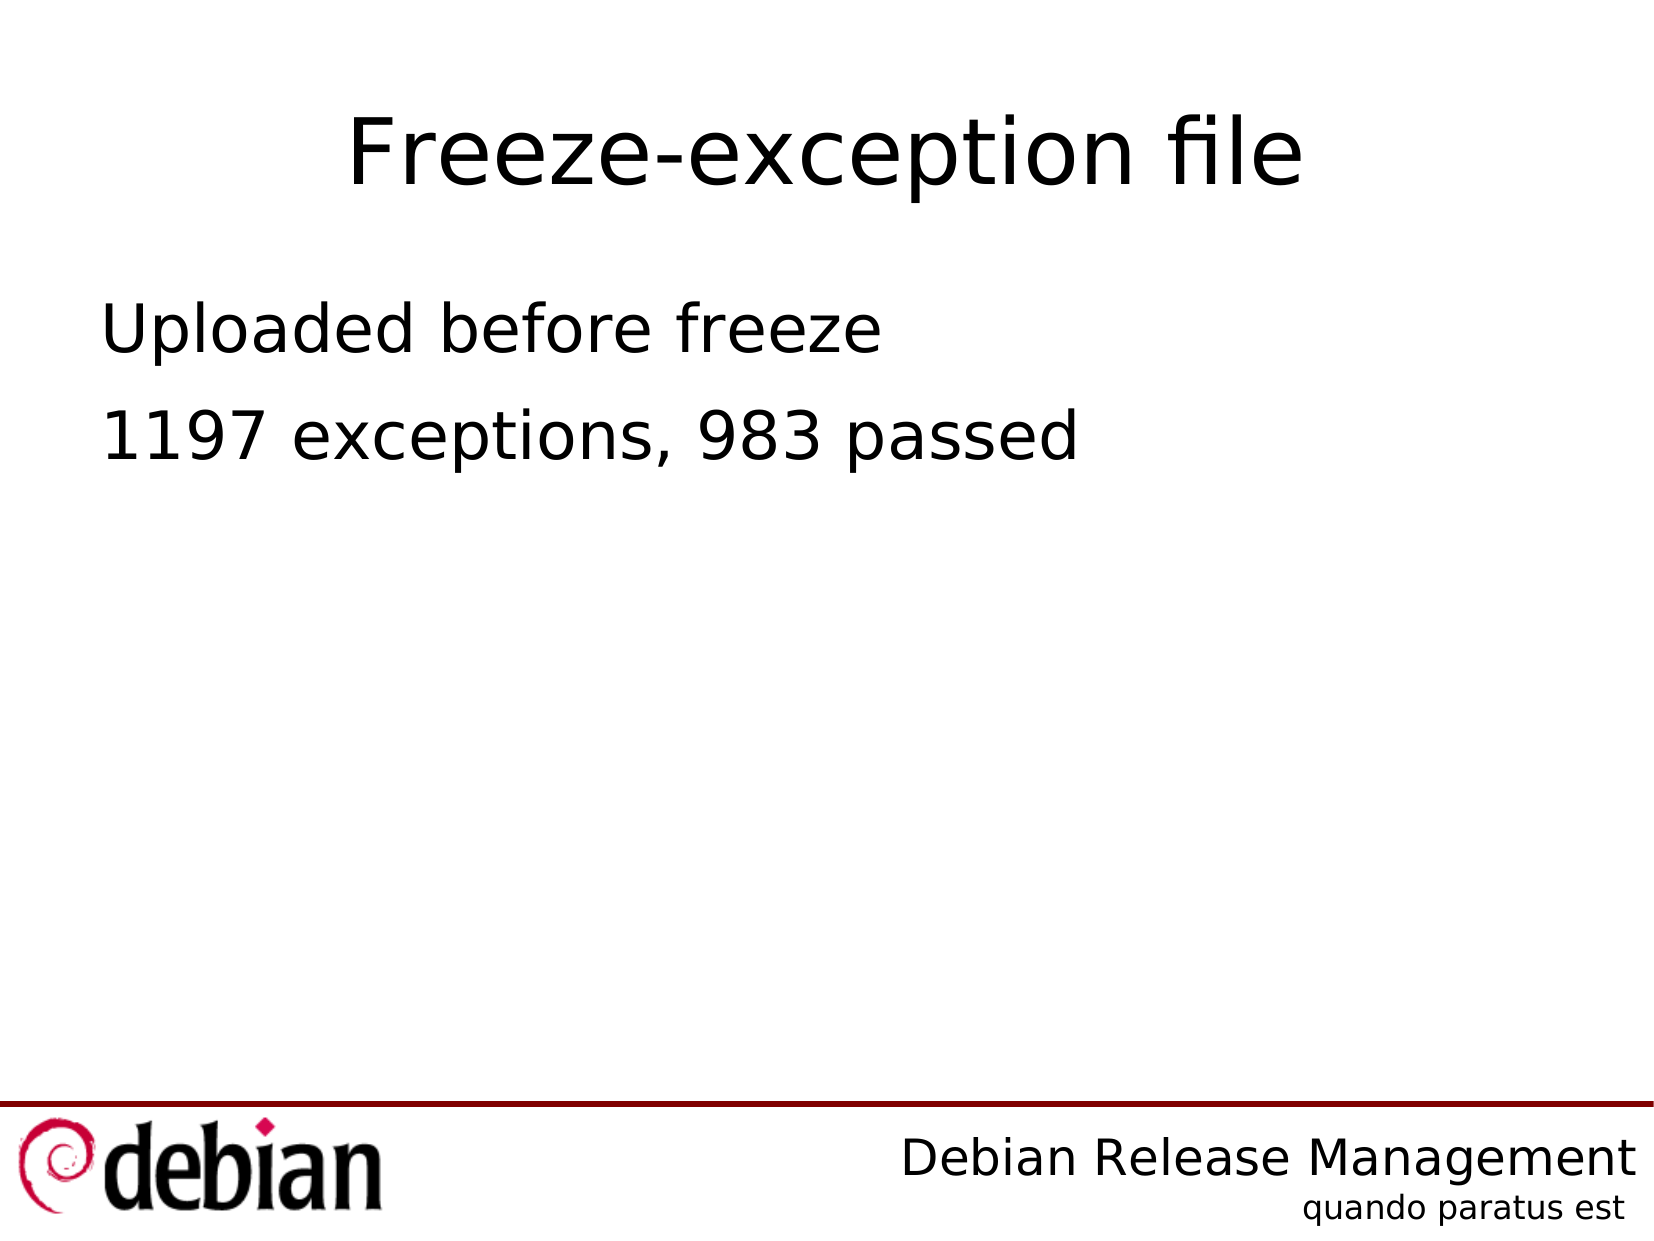

# Freeze-exception file
Uploaded before freeze
1197 exceptions, 983 passed